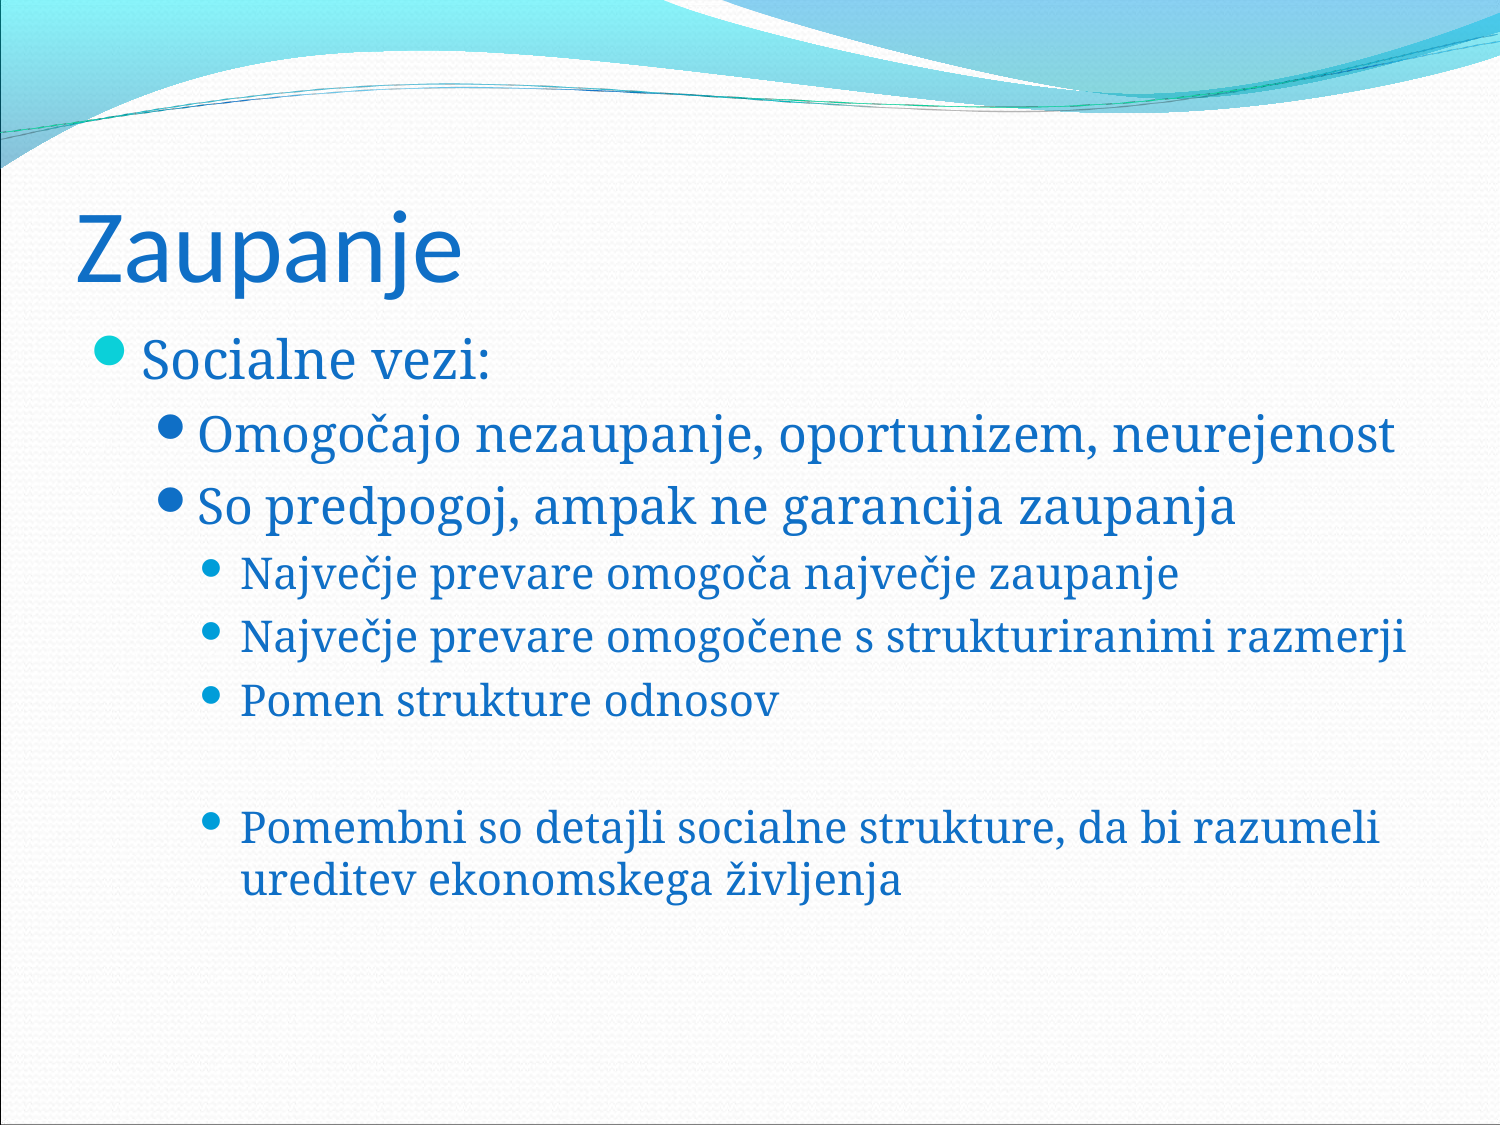

# Zaupanje
Socialne vezi:
Omogočajo nezaupanje, oportunizem, neurejenost
So predpogoj, ampak ne garancija zaupanja
Največje prevare omogoča največje zaupanje
Največje prevare omogočene s strukturiranimi razmerji
Pomen strukture odnosov
Pomembni so detajli socialne strukture, da bi razumeli ureditev ekonomskega življenja